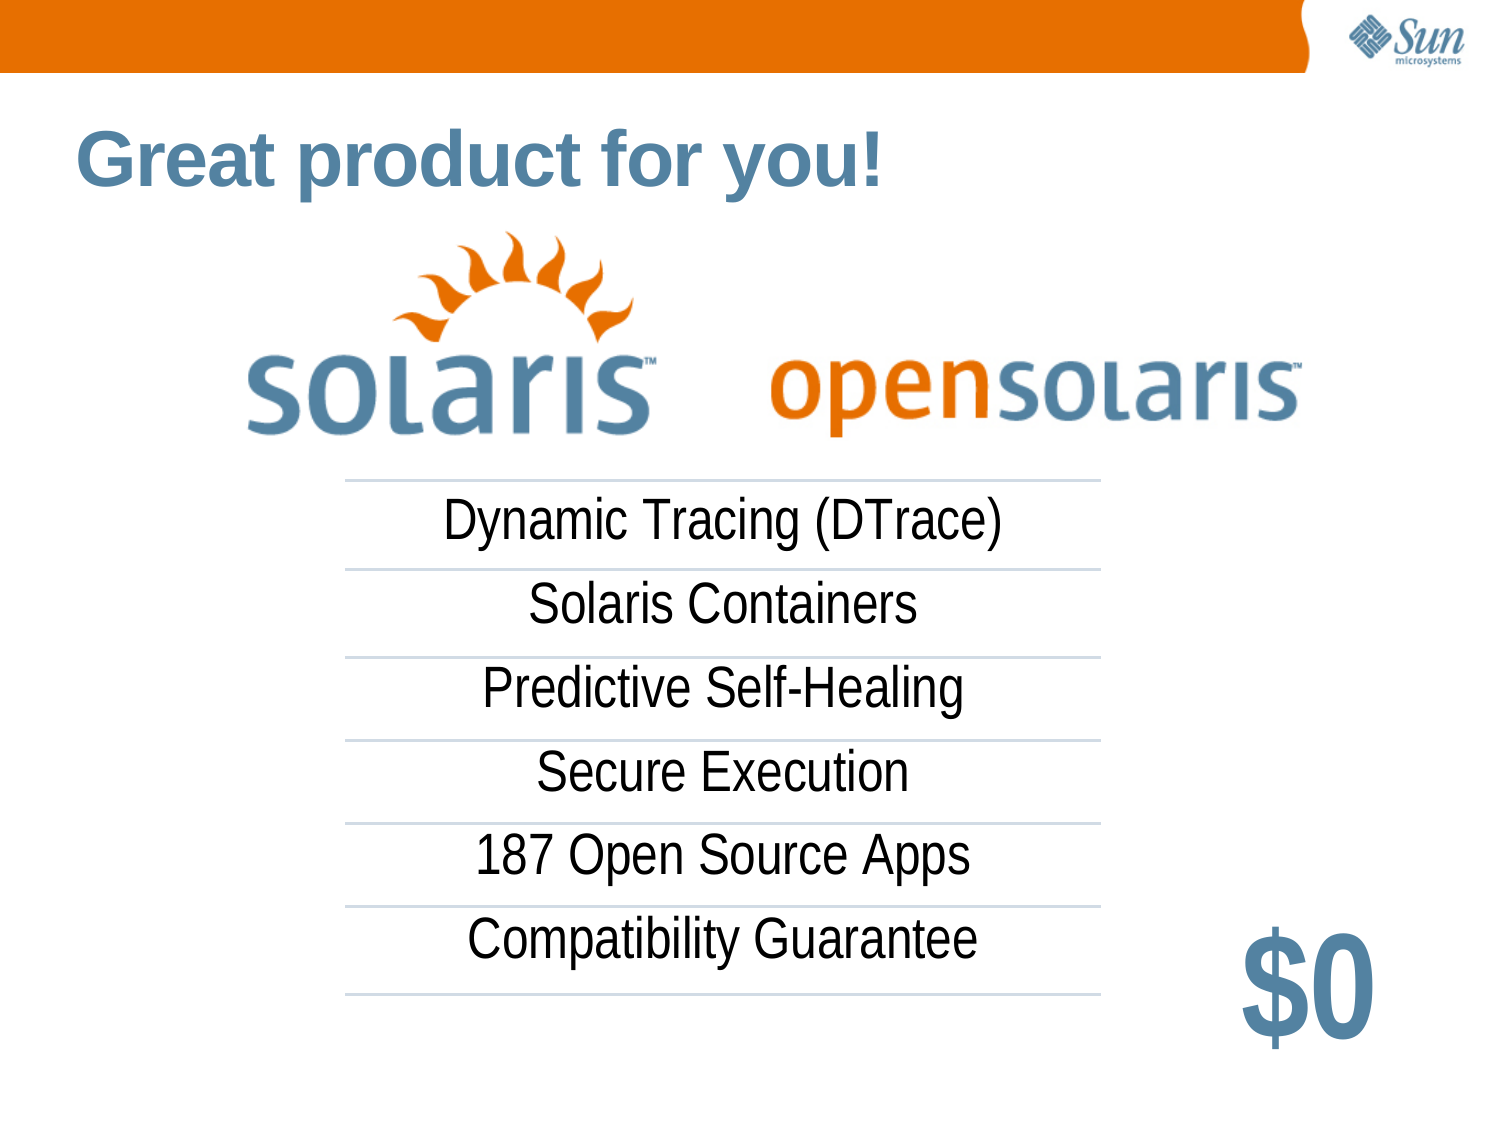

#
Great product for you!
Dynamic Tracing (DTrace)
Solaris Containers
Predictive Self-Healing
Secure Execution
187 Open Source Apps
Compatibility Guarantee
$0